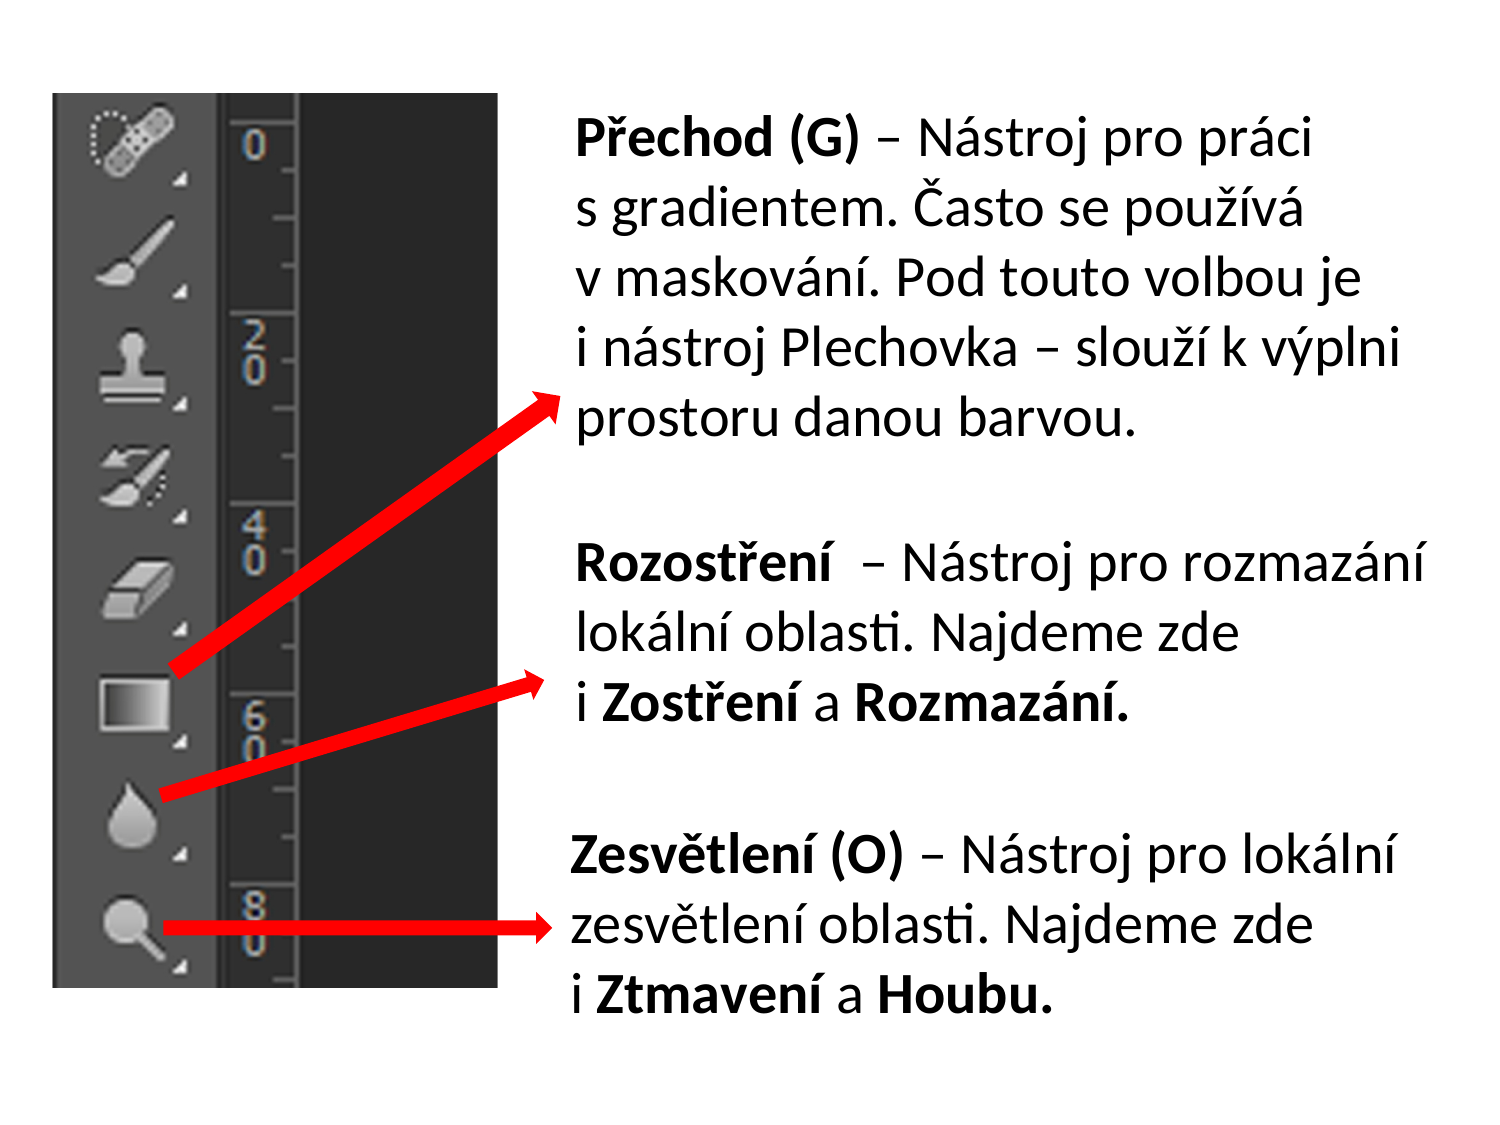

Přechod (G) – Nástroj pro práci
s gradientem. Často se používá
v maskování. Pod touto volbou je
i nástroj Plechovka – slouží k výplni prostoru danou barvou.
Rozostření – Nástroj pro rozmazání lokální oblasti. Najdeme zde
i Zostření a Rozmazání.
Zesvětlení (O) – Nástroj pro lokální zesvětlení oblasti. Najdeme zde
i Ztmavení a Houbu.